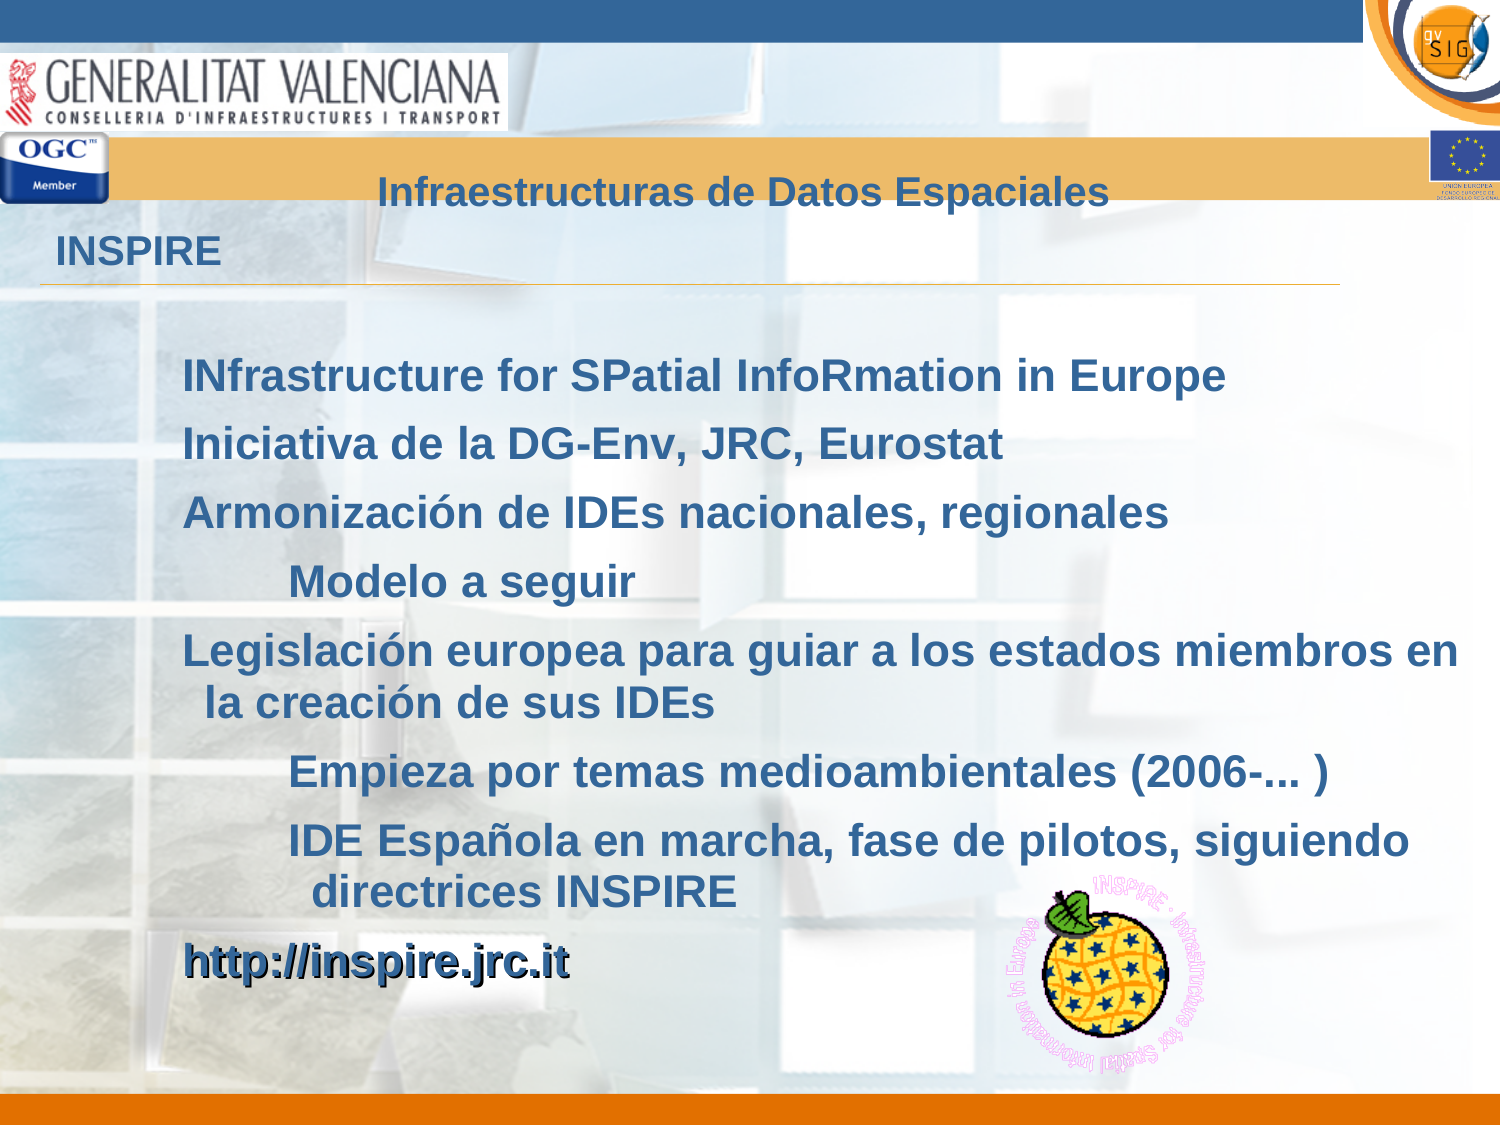

Infraestructuras de Datos Espaciales
INSPIRE
 INfrastructure for SPatial InfoRmation in Europe
 Iniciativa de la DG-Env, JRC, Eurostat
 Armonización de IDEs nacionales, regionales
 Modelo a seguir
 Legislación europea para guiar a los estados miembros en la creación de sus IDEs
 Empieza por temas medioambientales (2006-... )
 IDE Española en marcha, fase de pilotos, siguiendo directrices INSPIRE
 http://inspire.jrc.it